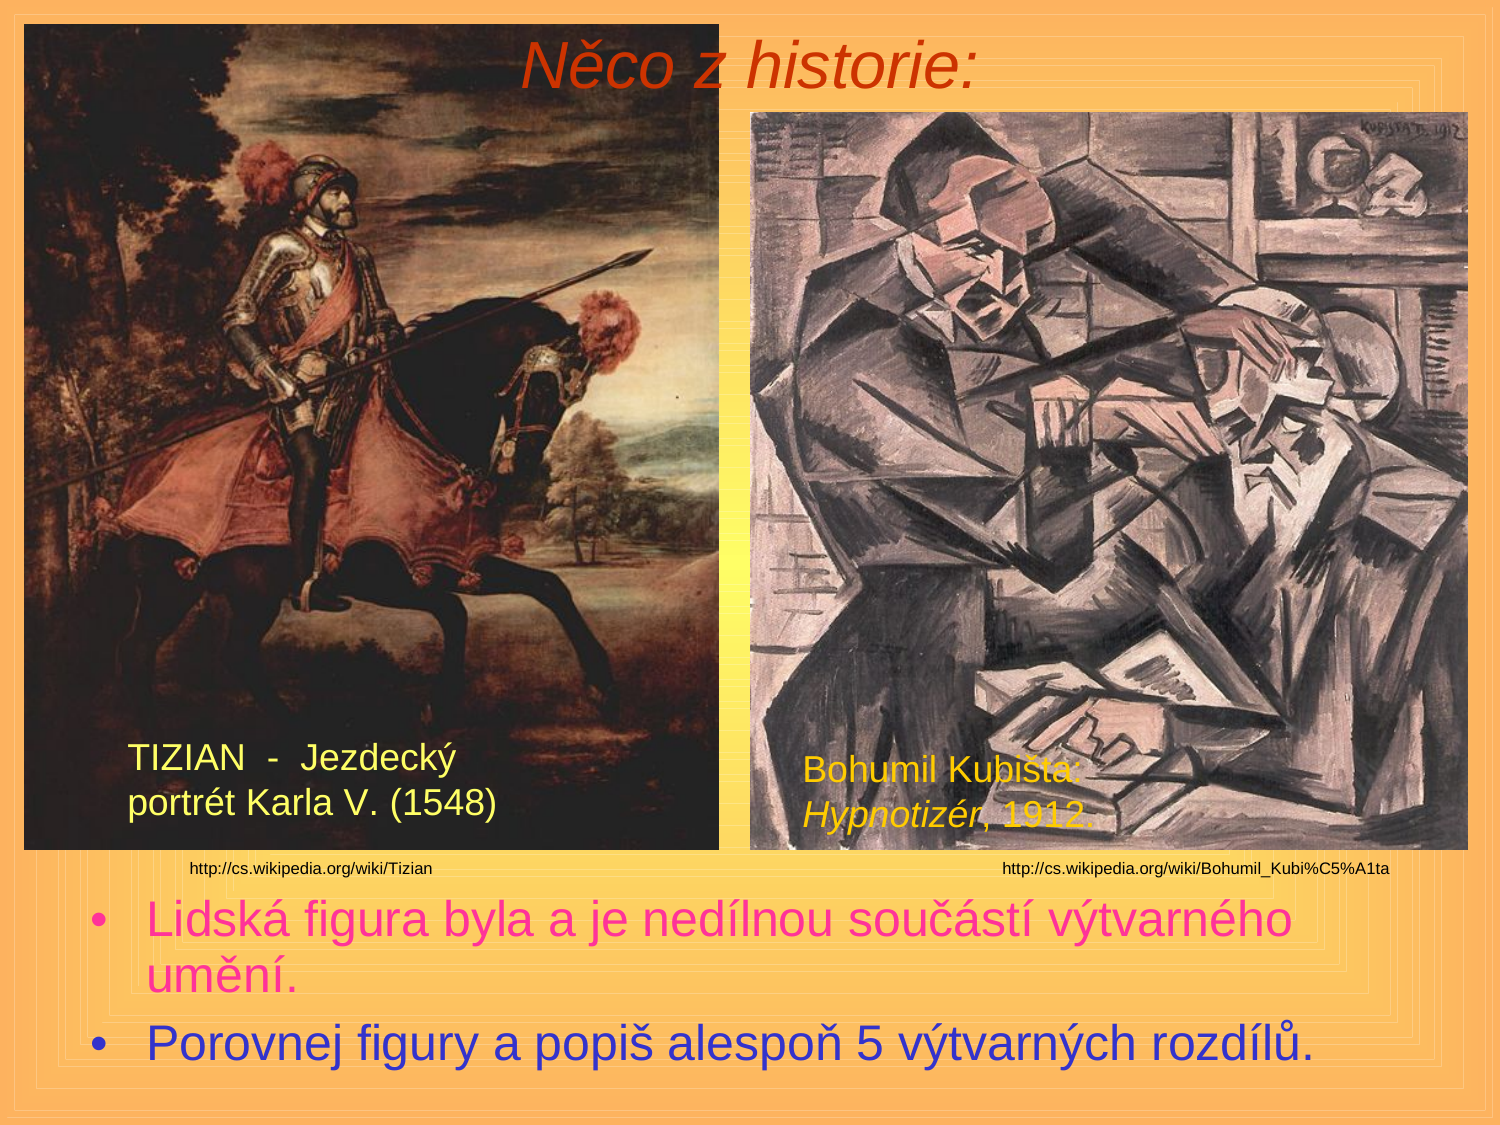

# Něco z historie:
TIZIAN - Jezdecký portrét Karla V. (1548)
Bohumil Kubišta: Hypnotizér, 1912.
http://cs.wikipedia.org/wiki/Tizian
http://cs.wikipedia.org/wiki/Bohumil_Kubi%C5%A1ta
Lidská figura byla a je nedílnou součástí výtvarného umění.
Porovnej figury a popiš alespoň 5 výtvarných rozdílů.